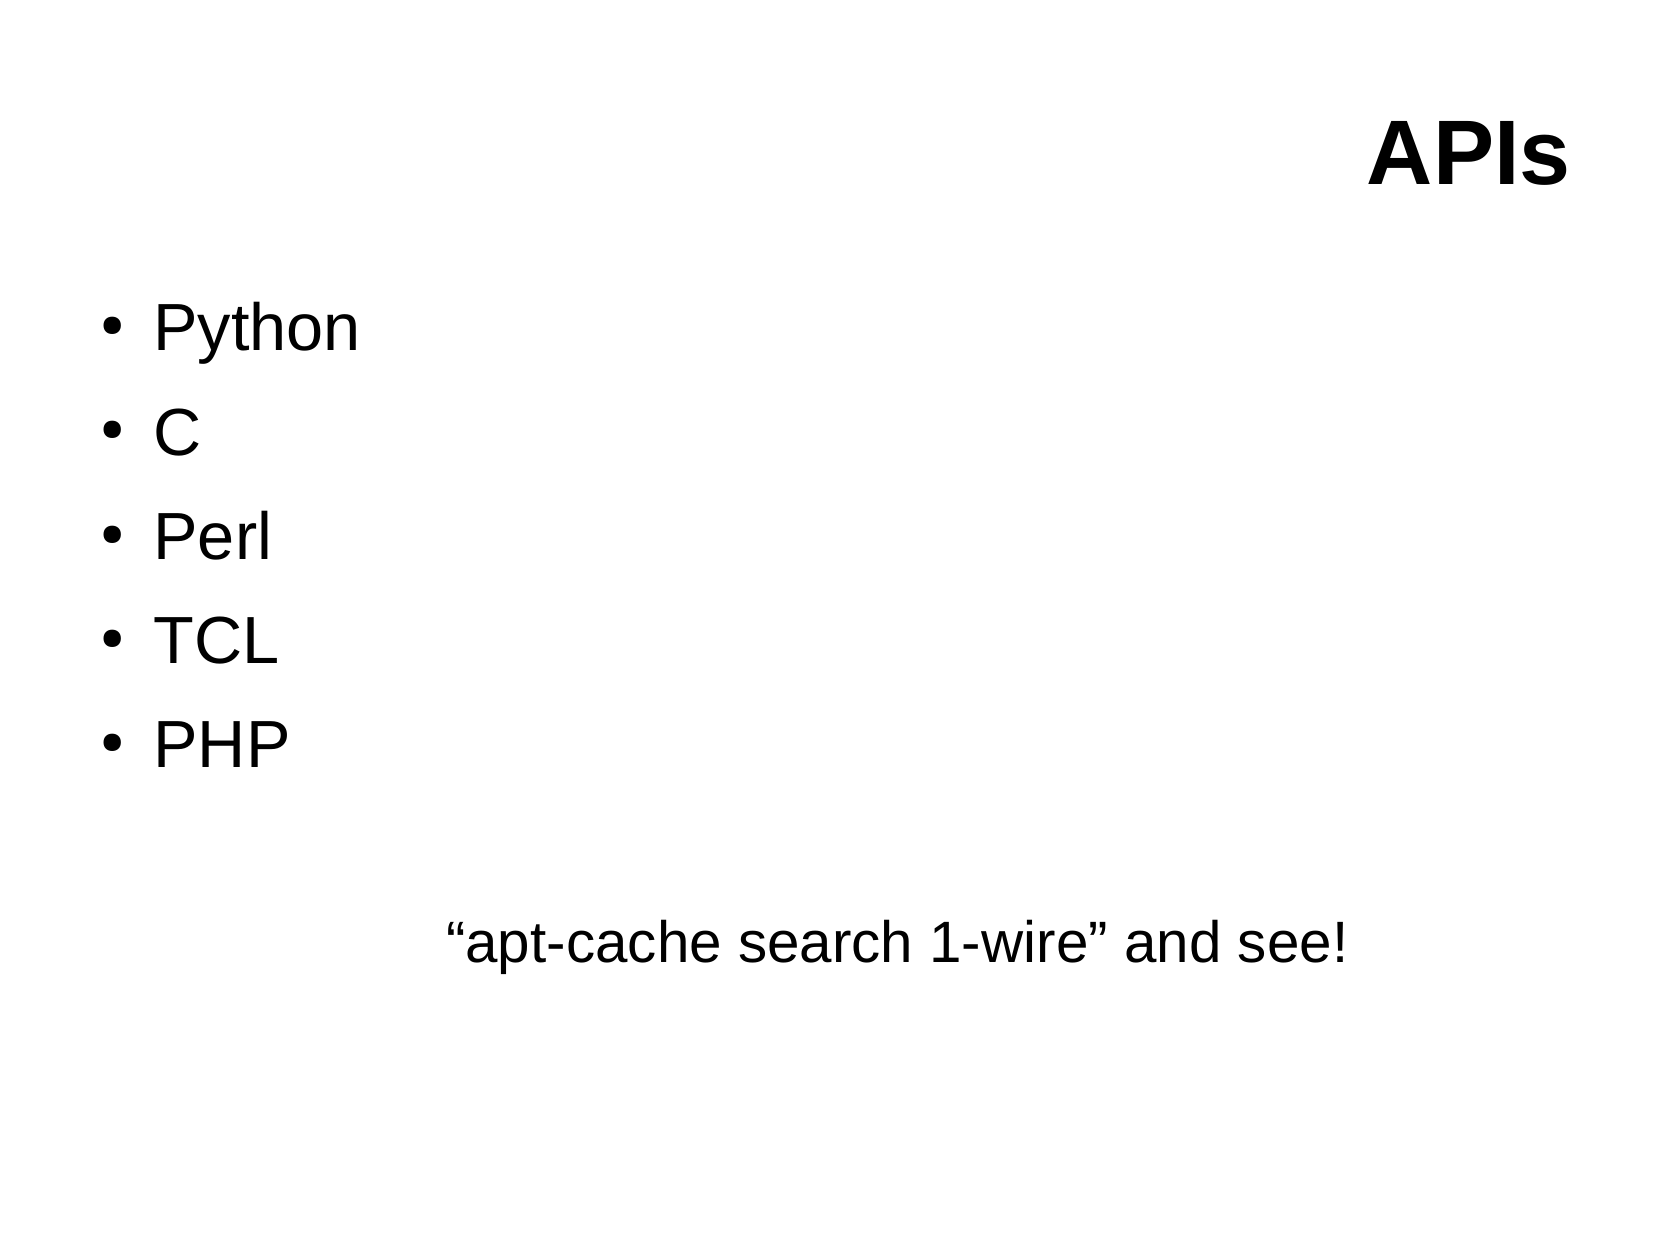

# APIs
Python
C
Perl
TCL
PHP
“apt-cache search 1-wire” and see!